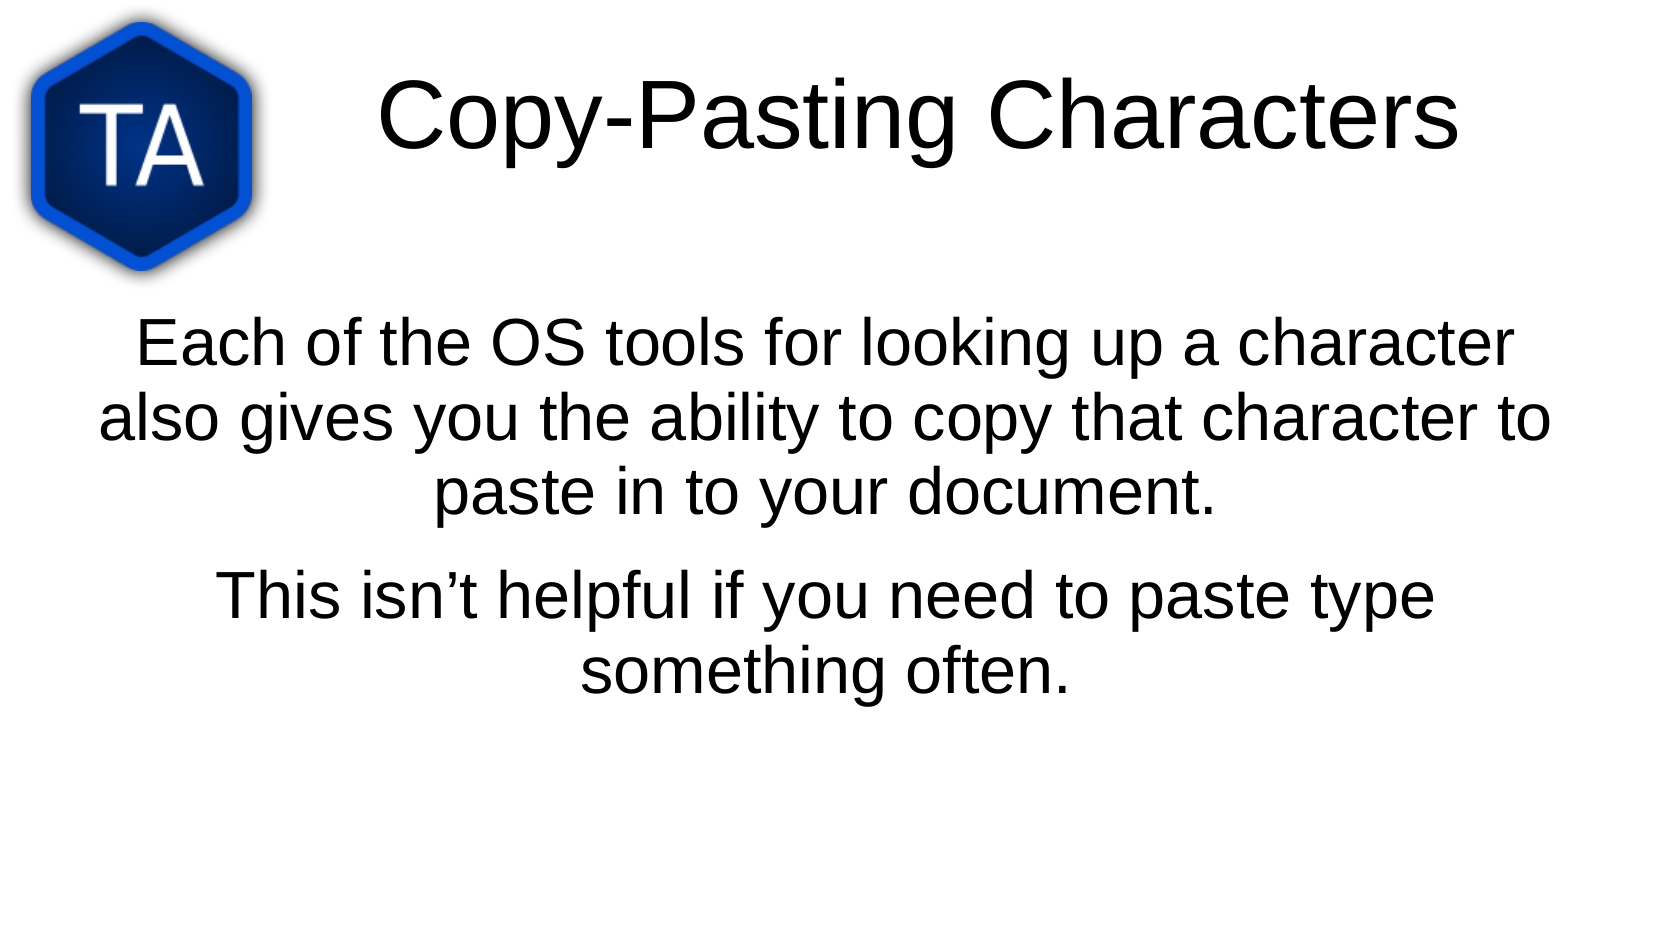

# Copy-Pasting Characters
Each of the OS tools for looking up a character also gives you the ability to copy that character to paste in to your document.
This isn’t helpful if you need to paste type something often.